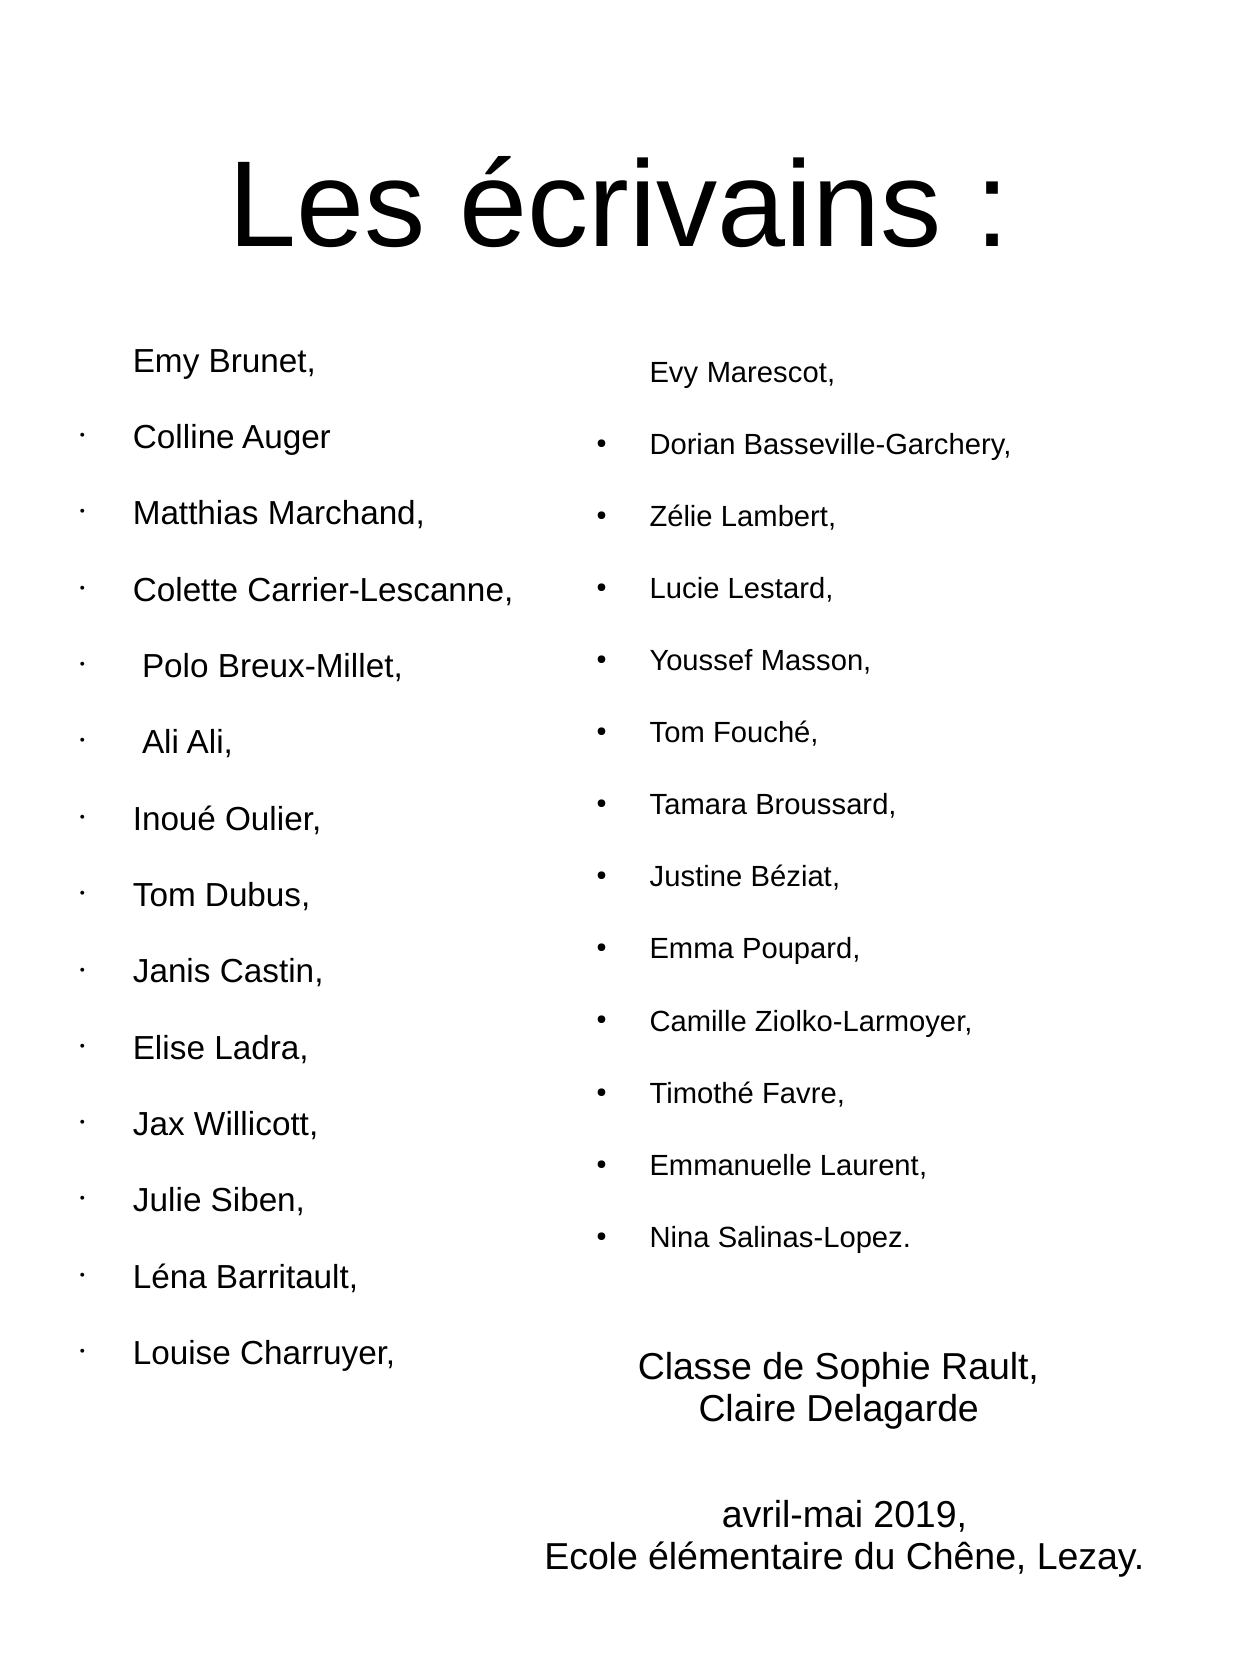

# Les écrivains :
Evy Marescot,
Dorian Basseville-Garchery,
Zélie Lambert,
Lucie Lestard,
Youssef Masson,
Tom Fouché,
Tamara Broussard,
Justine Béziat,
Emma Poupard,
Camille Ziolko-Larmoyer,
Timothé Favre,
Emmanuelle Laurent,
Nina Salinas-Lopez.
Emy Brunet,
Colline Auger
Matthias Marchand,
Colette Carrier-Lescanne,
 Polo Breux-Millet,
 Ali Ali,
Inoué Oulier,
Tom Dubus,
Janis Castin,
Elise Ladra,
Jax Willicott,
Julie Siben,
Léna Barritault,
Louise Charruyer,
Classe de Sophie Rault,
Claire Delagarde
avril-mai 2019,
Ecole élémentaire du Chêne, Lezay.